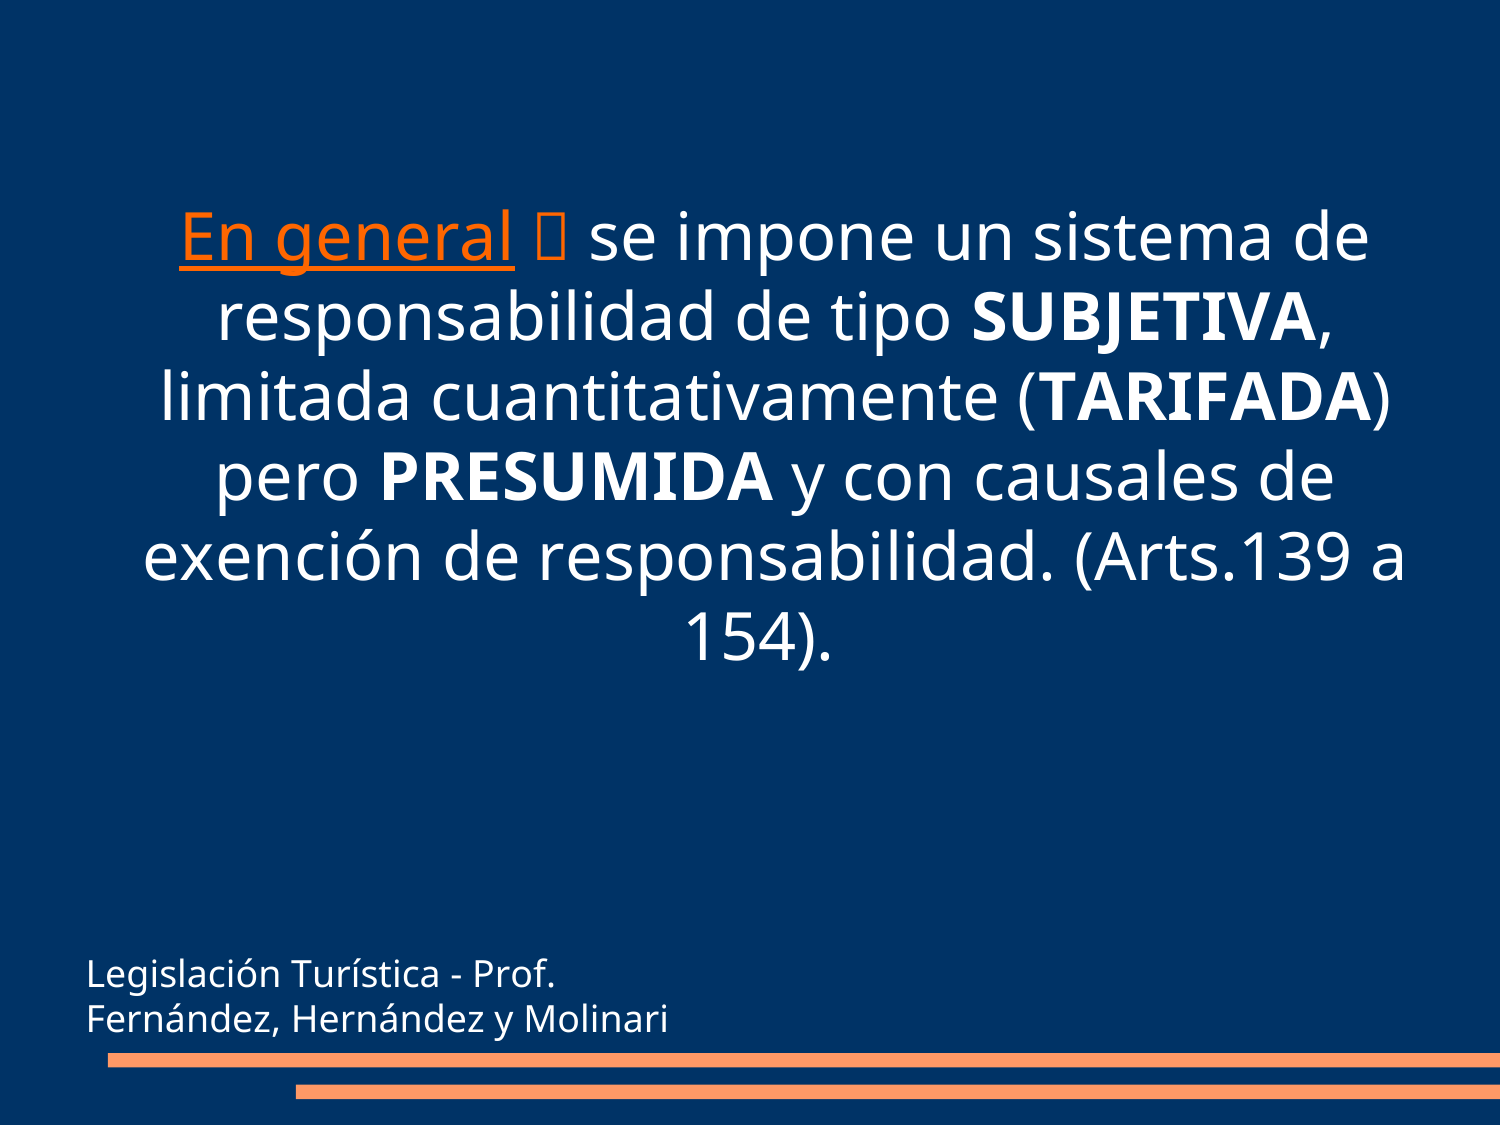

# En general  se impone un sistema de responsabilidad de tipo SUBJETIVA, limitada cuantitativamente (TARIFADA) pero PRESUMIDA y con causales de exención de responsabilidad. (Arts.139 a 154).
Legislación Turística - Prof. Fernández, Hernández y Molinari